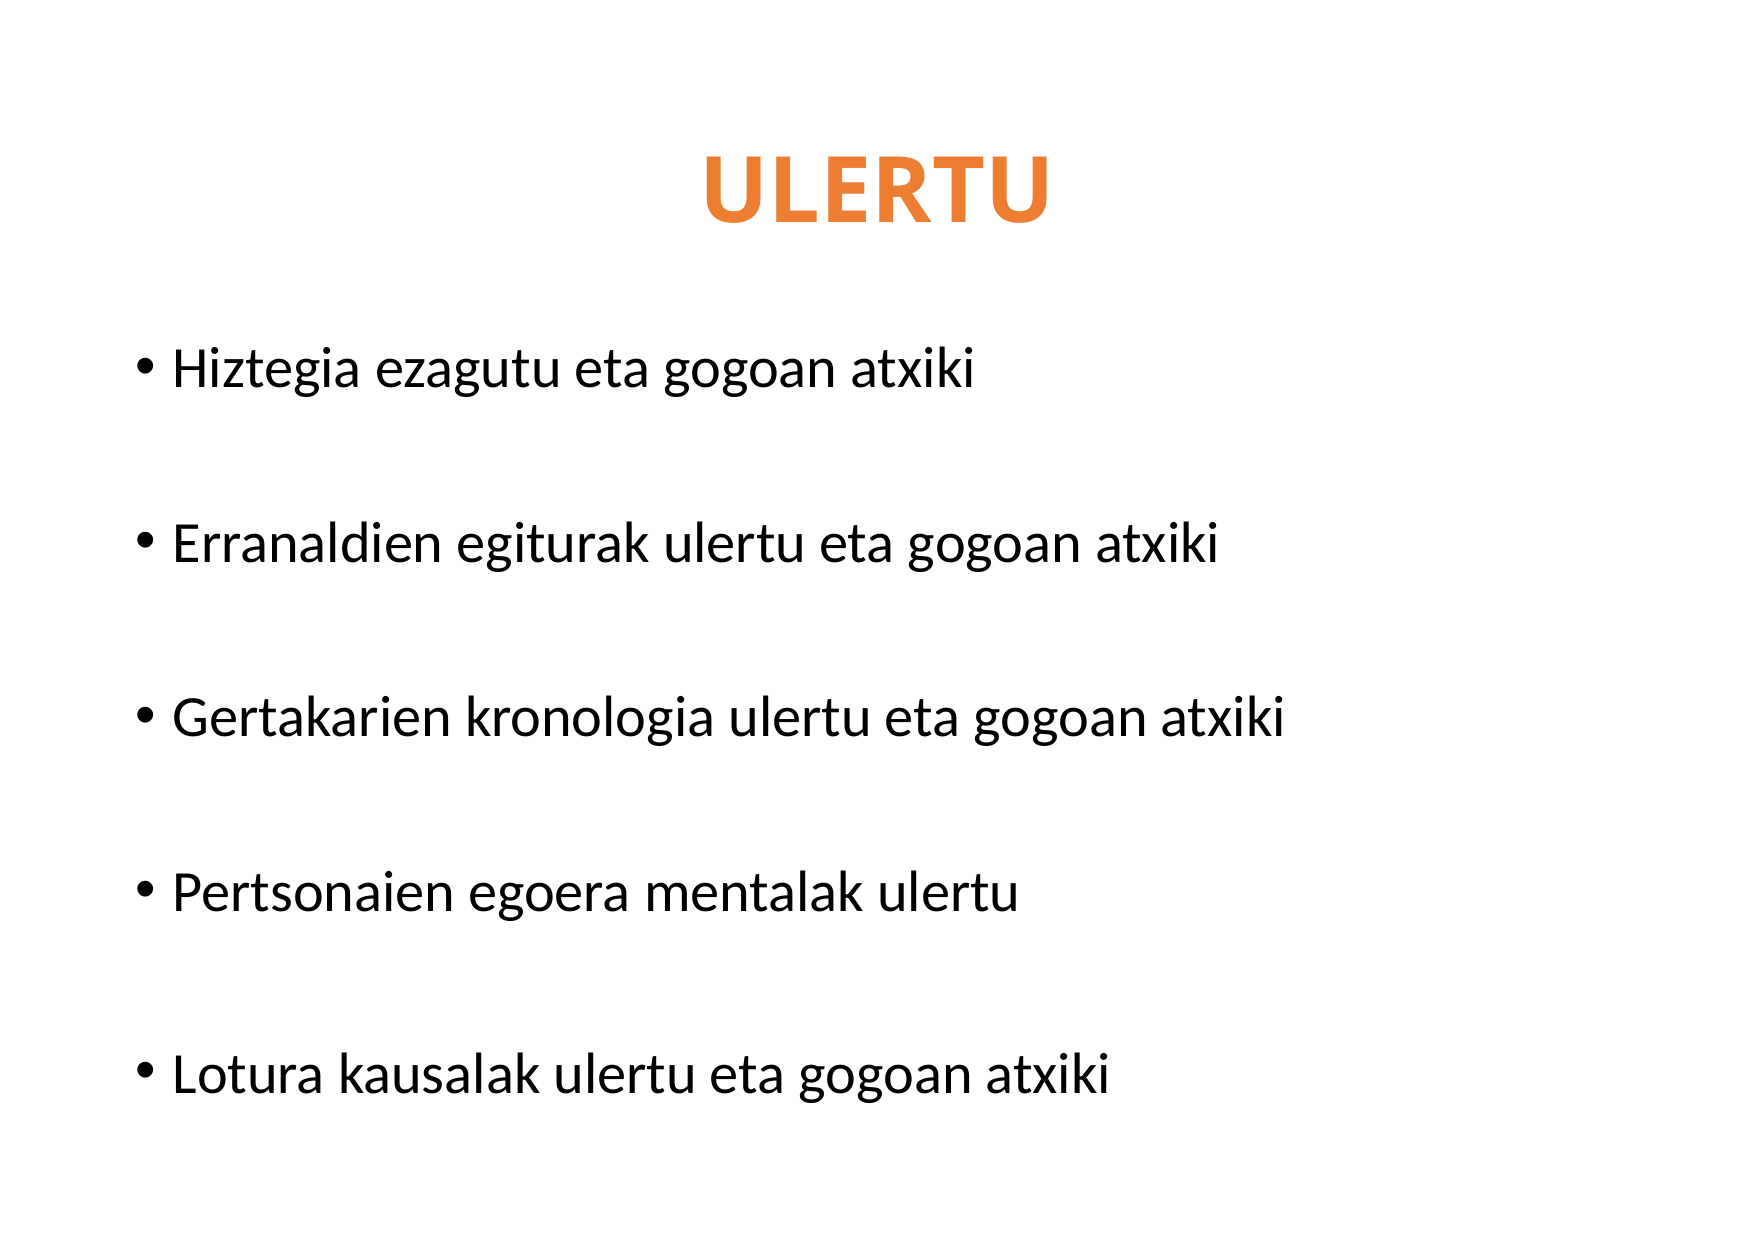

ULERTU
Hiztegia ezagutu eta gogoan atxiki
Erranaldien egiturak ulertu eta gogoan atxiki
Gertakarien kronologia ulertu eta gogoan atxiki
Pertsonaien egoera mentalak ulertu
Lotura kausalak ulertu eta gogoan atxiki